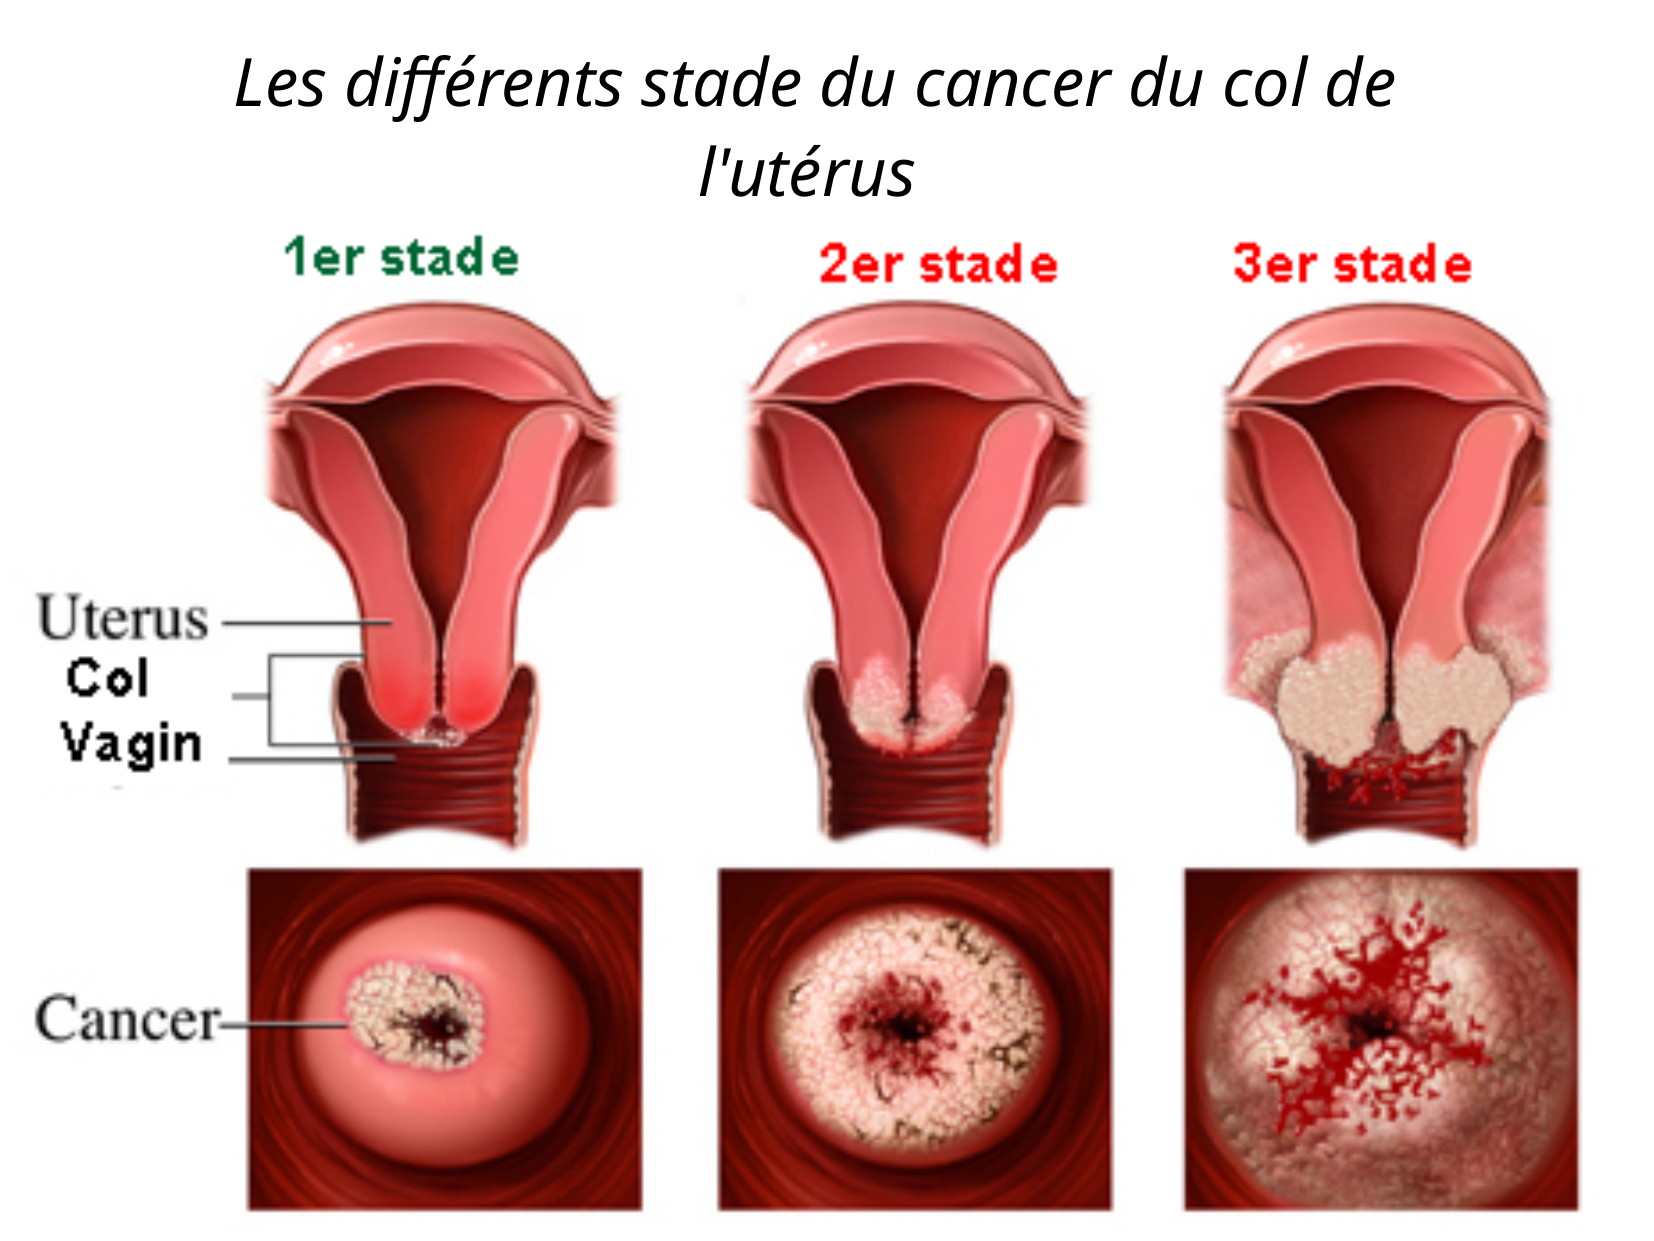

Les différents stade du cancer du col de l'utérus